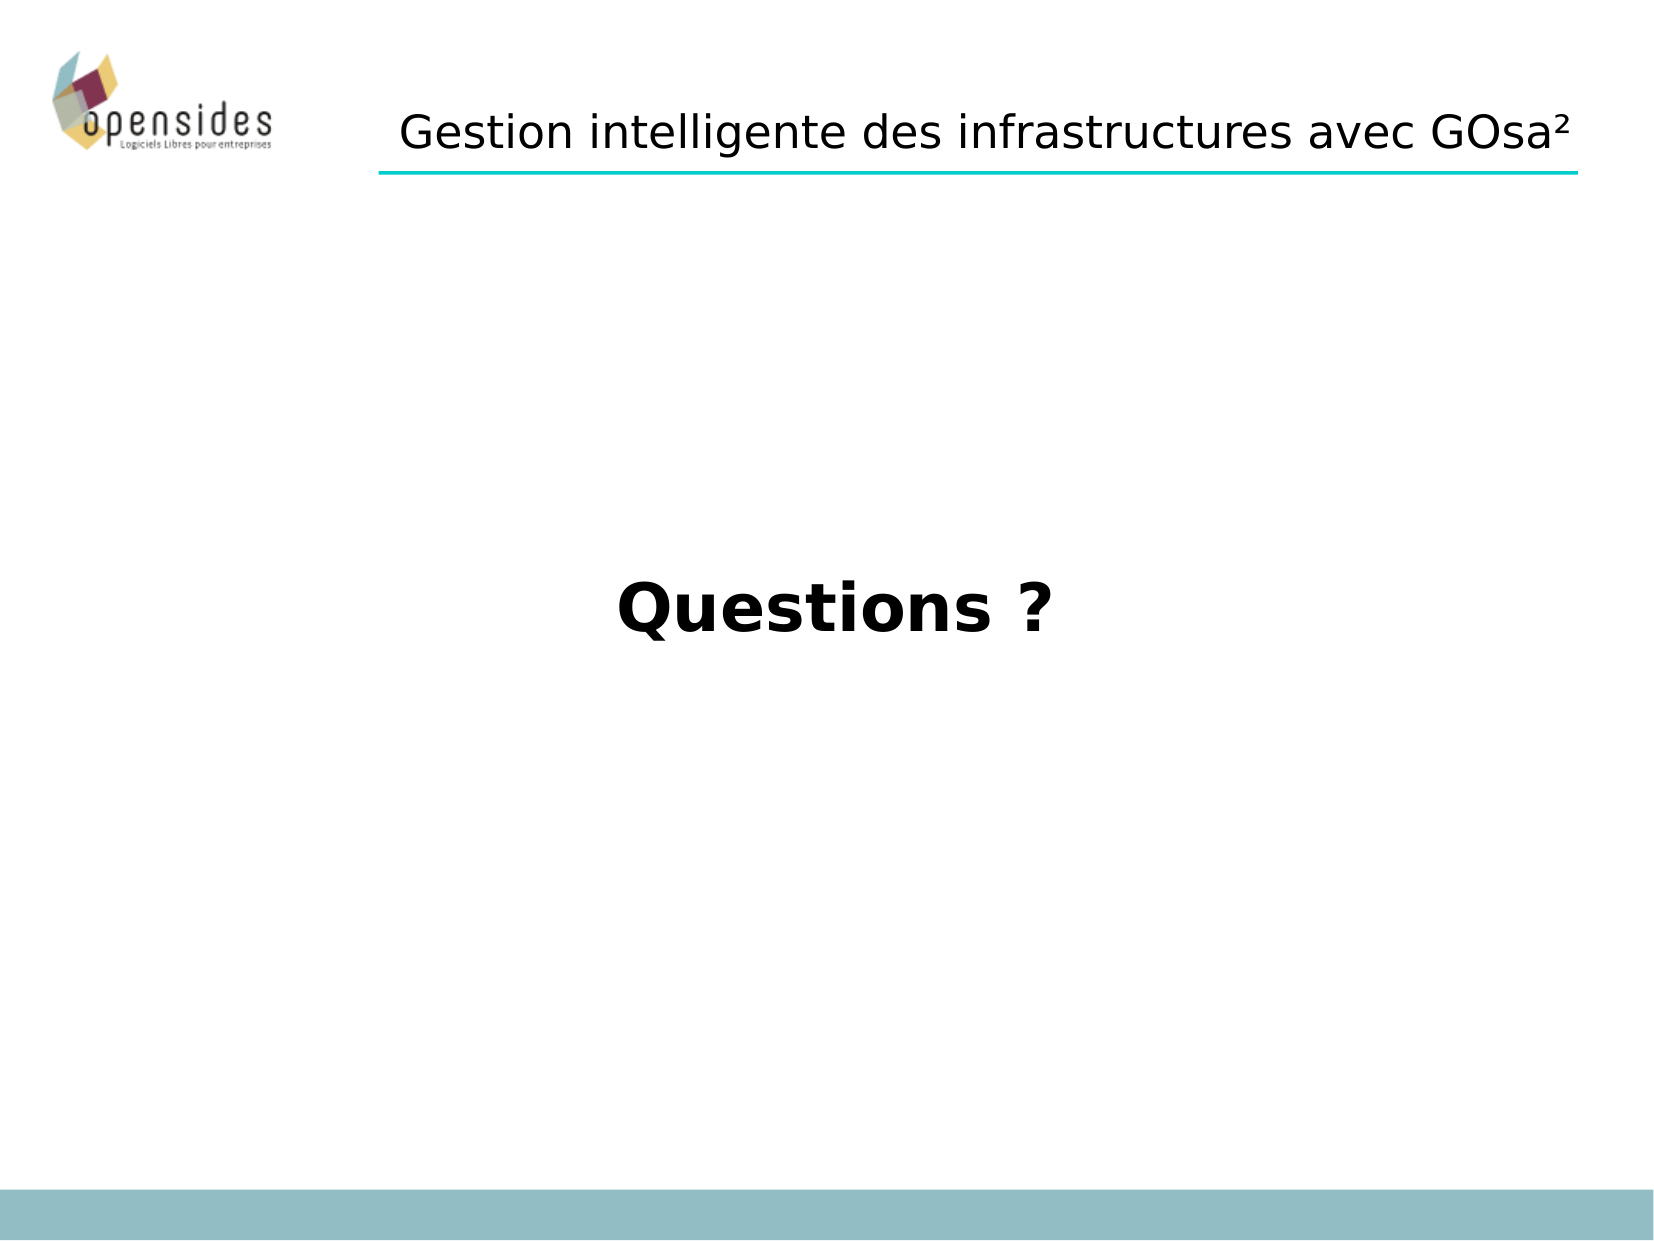

Gestion intelligente des infrastructures avec GOsa²
# Questions ?